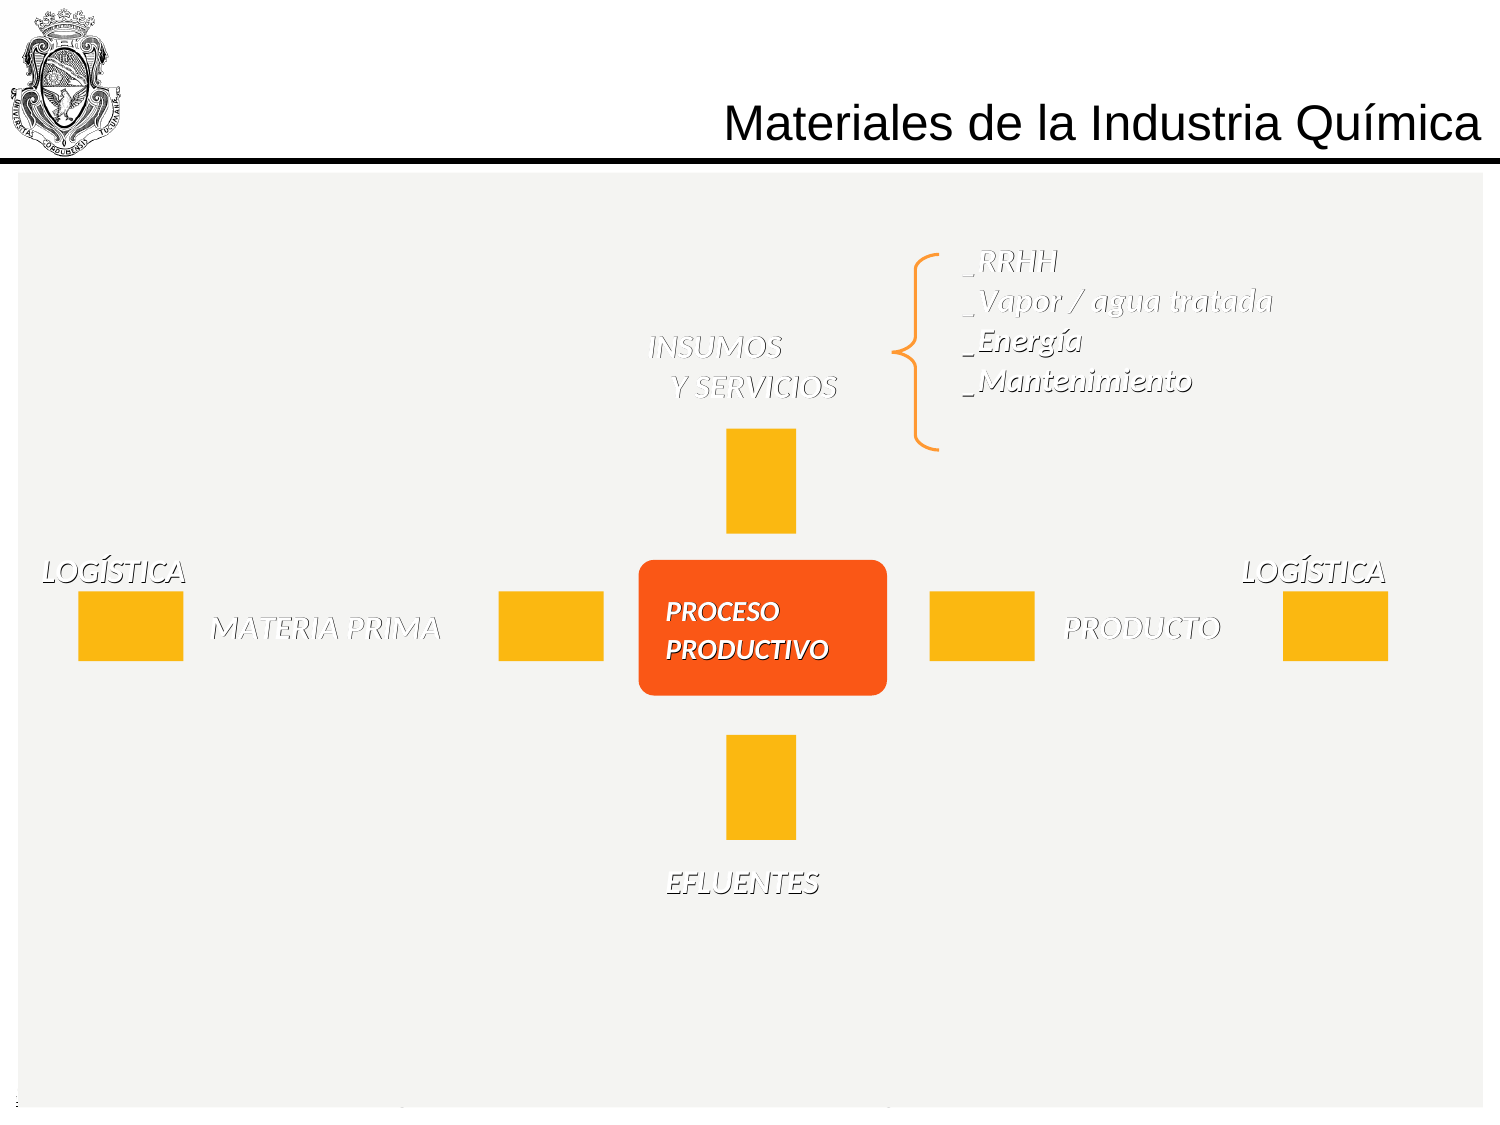

Materiales de la Industria Química
_RRHH
_Vapor / agua tratada
_Energía
_Mantenimiento
INSUMOS Y SERVICIOS
LOGÍSTICA
LOGÍSTICA
PROCESO
PRODUCTIVO
MATERIA PRIMA
PRODUCTO
EFLUENTES
Fuente: Introducción a la Ciencia e Ing. de los Materiales (W. Callister) – Ciencia e Ingeniería de los Materiales (Askeland)